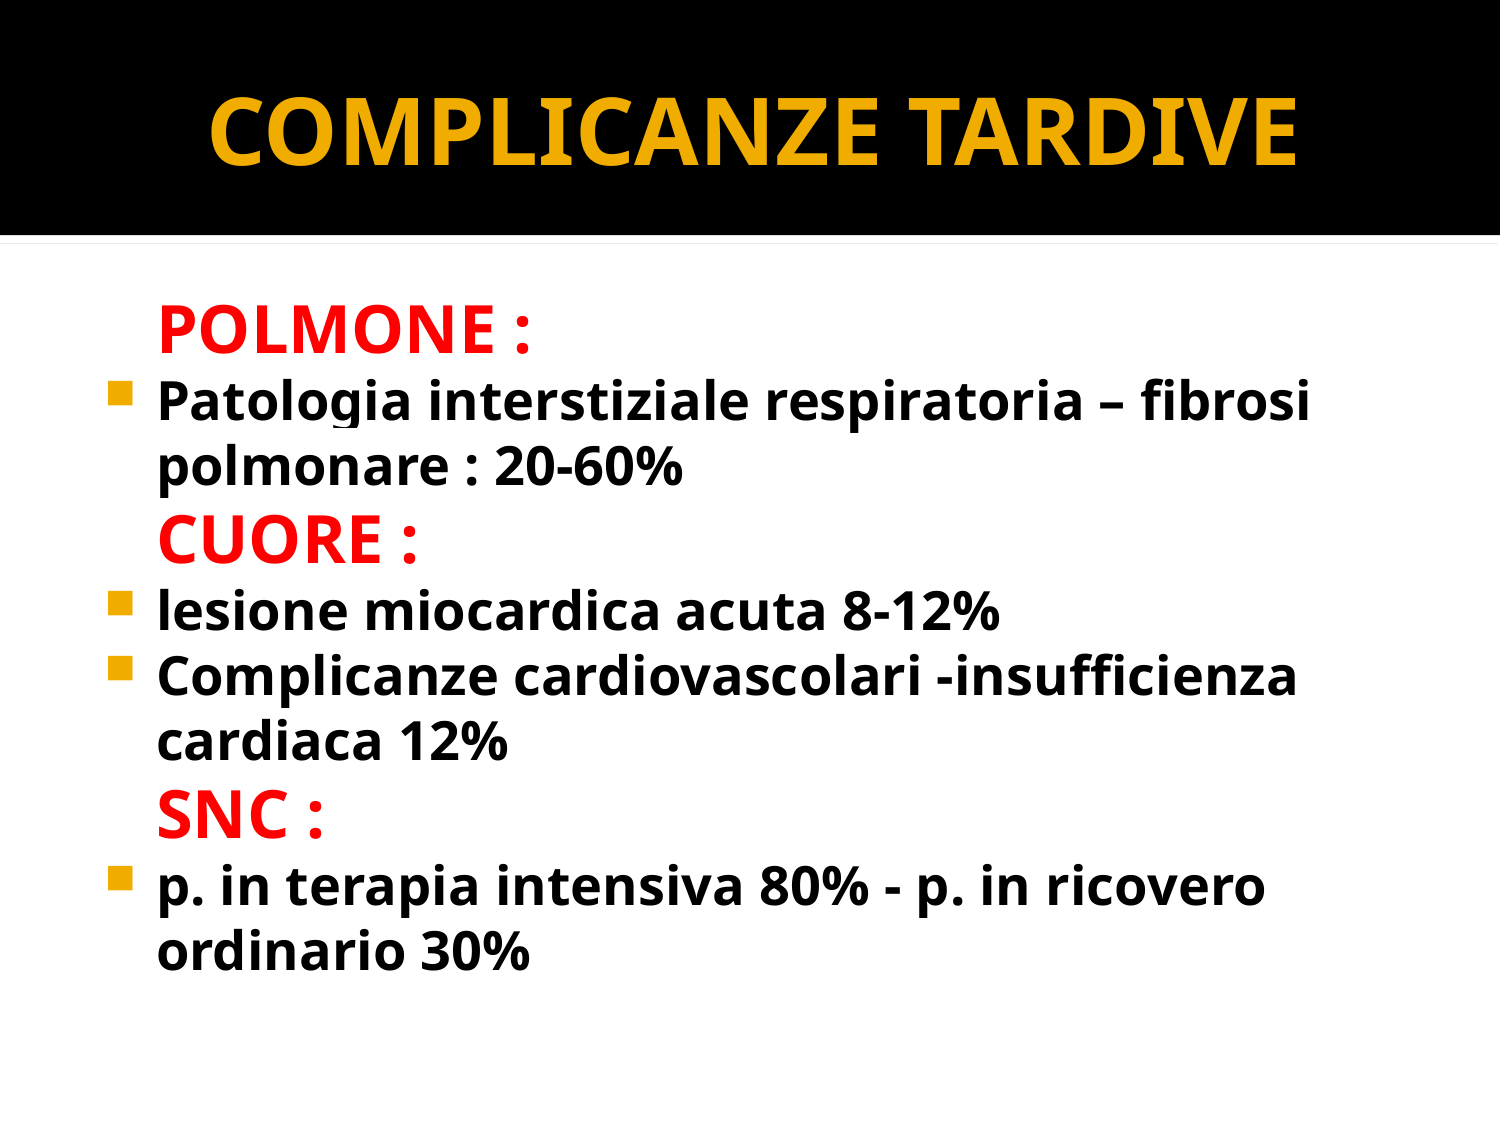

# COMPLICANZE TARDIVE
POLMONE :
Patologia interstiziale respiratoria – fibrosi polmonare : 20-60%
CUORE :
lesione miocardica acuta 8-12%
Complicanze cardiovascolari -insufficienza cardiaca 12%
SNC :
p. in terapia intensiva 80% - p. in ricovero ordinario 30%